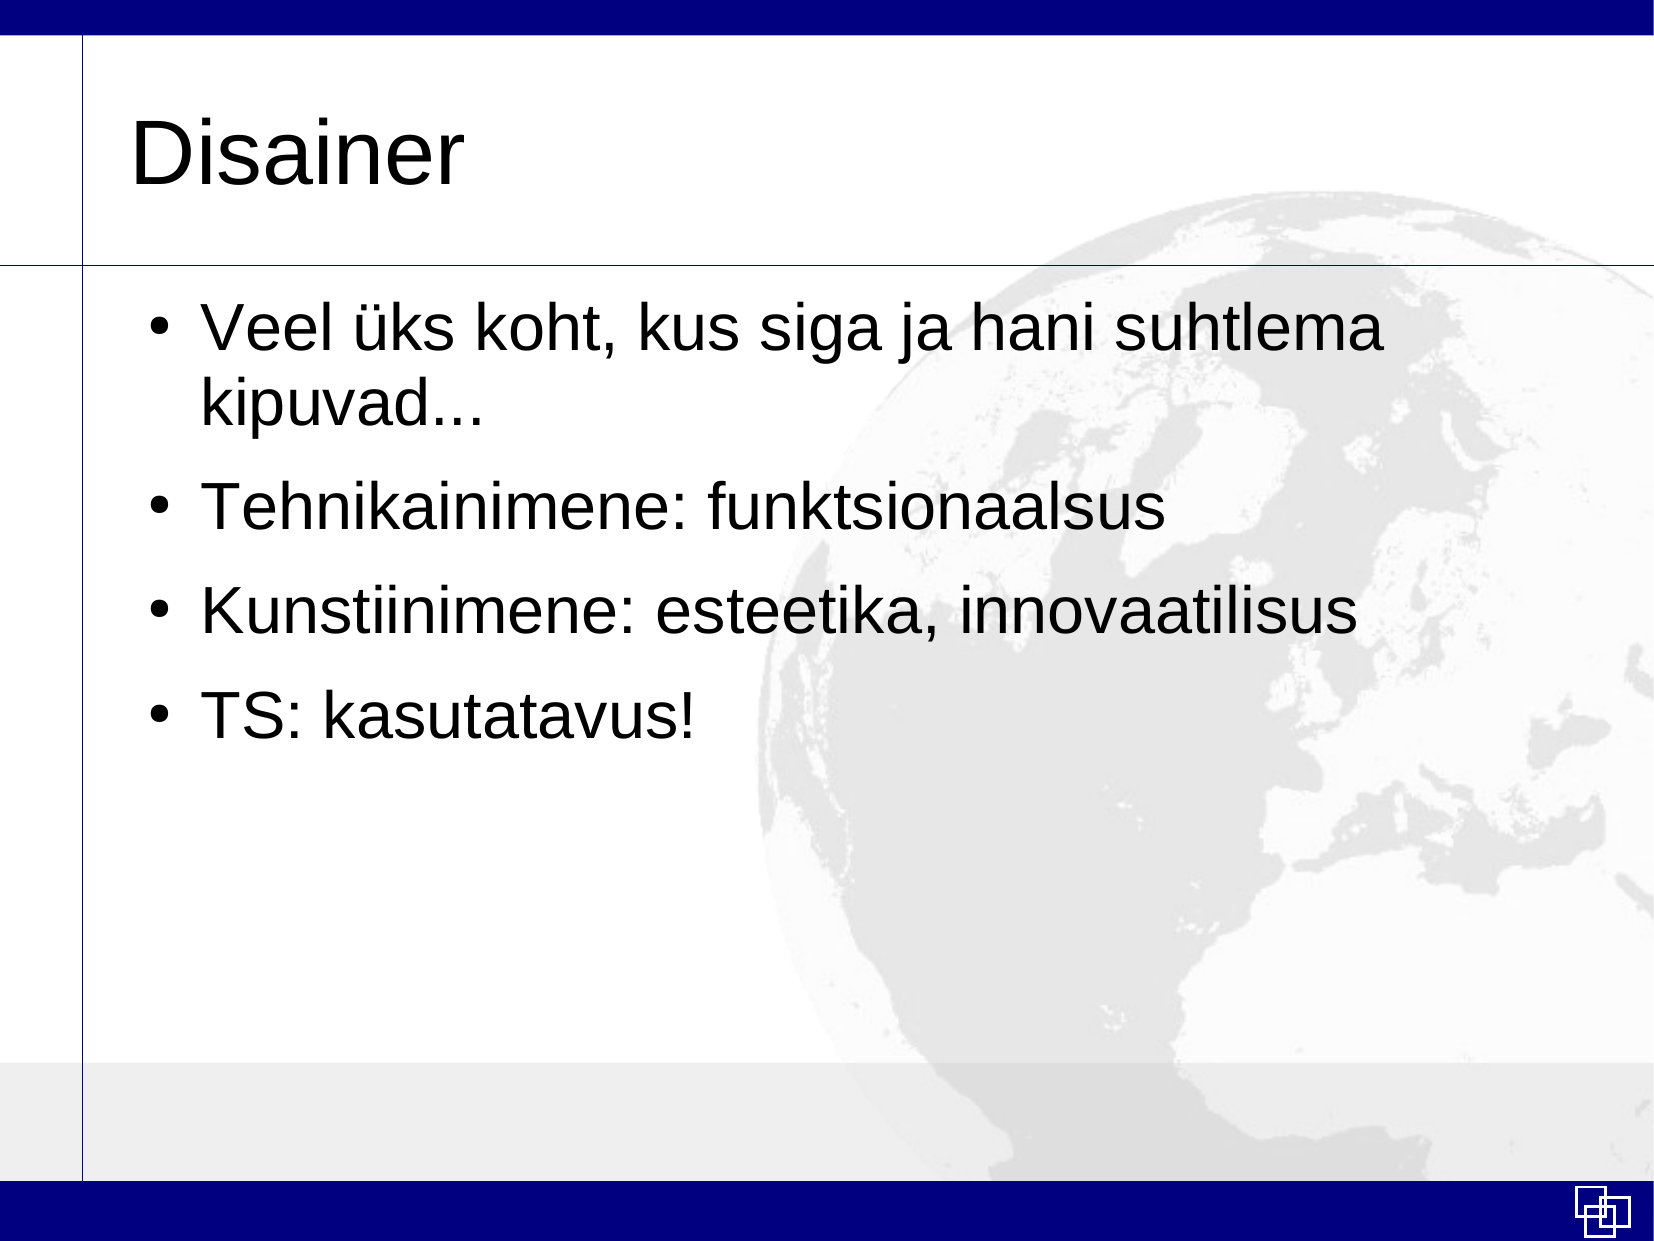

# Disainer
Veel üks koht, kus siga ja hani suhtlema kipuvad...
Tehnikainimene: funktsionaalsus
Kunstiinimene: esteetika, innovaatilisus
TS: kasutatavus!